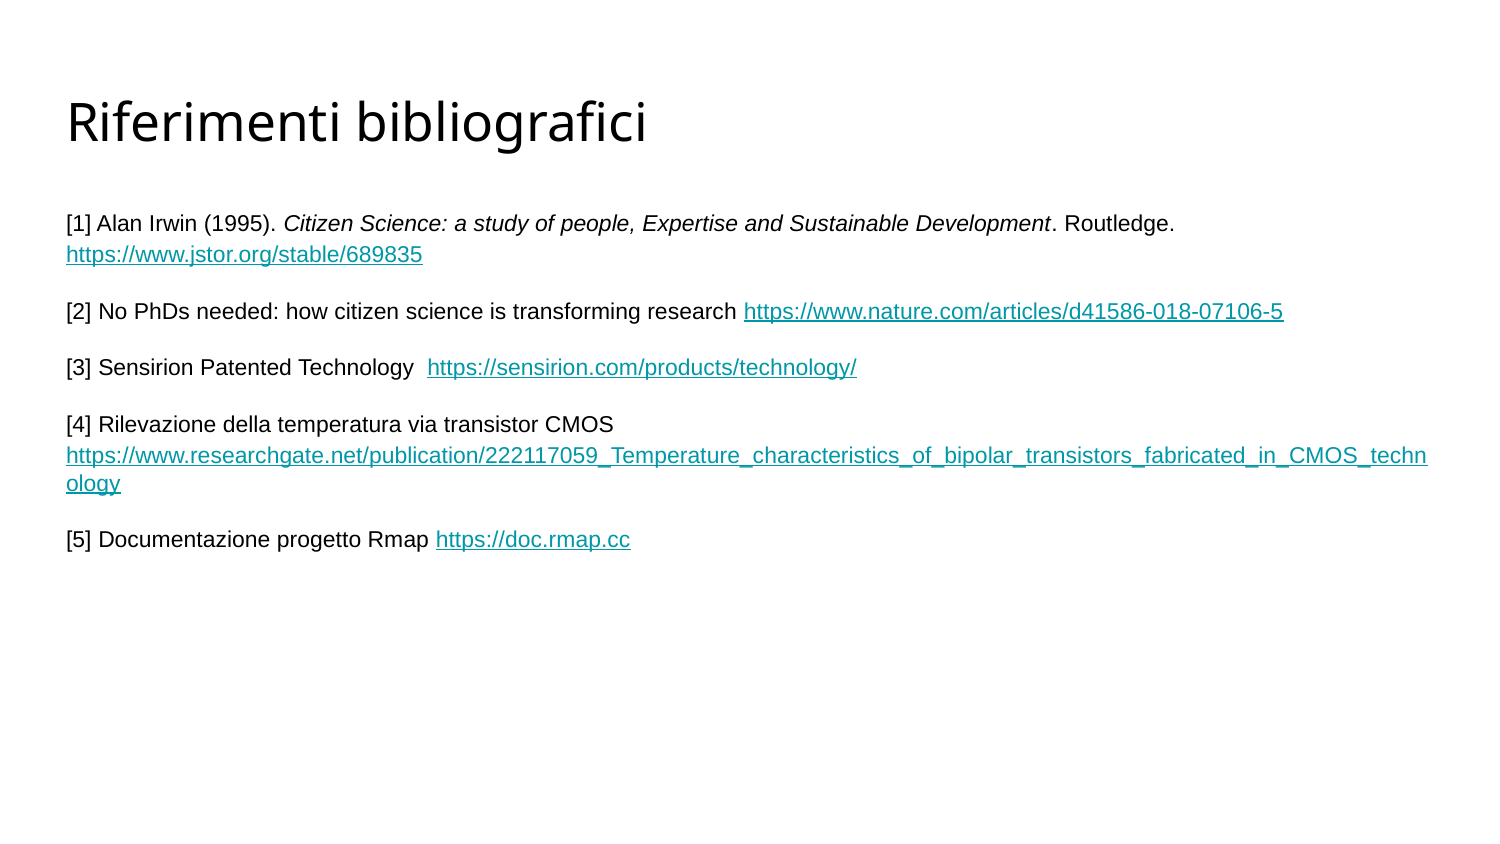

# Riferimenti bibliografici
[1] Alan Irwin (1995). Citizen Science: a study of people, Expertise and Sustainable Development. Routledge. https://www.jstor.org/stable/689835
[2] No PhDs needed: how citizen science is transforming research https://www.nature.com/articles/d41586-018-07106-5
[3] Sensirion Patented Technology https://sensirion.com/products/technology/
[4] Rilevazione della temperatura via transistor CMOS https://www.researchgate.net/publication/222117059_Temperature_characteristics_of_bipolar_transistors_fabricated_in_CMOS_technology
[5] Documentazione progetto Rmap https://doc.rmap.cc